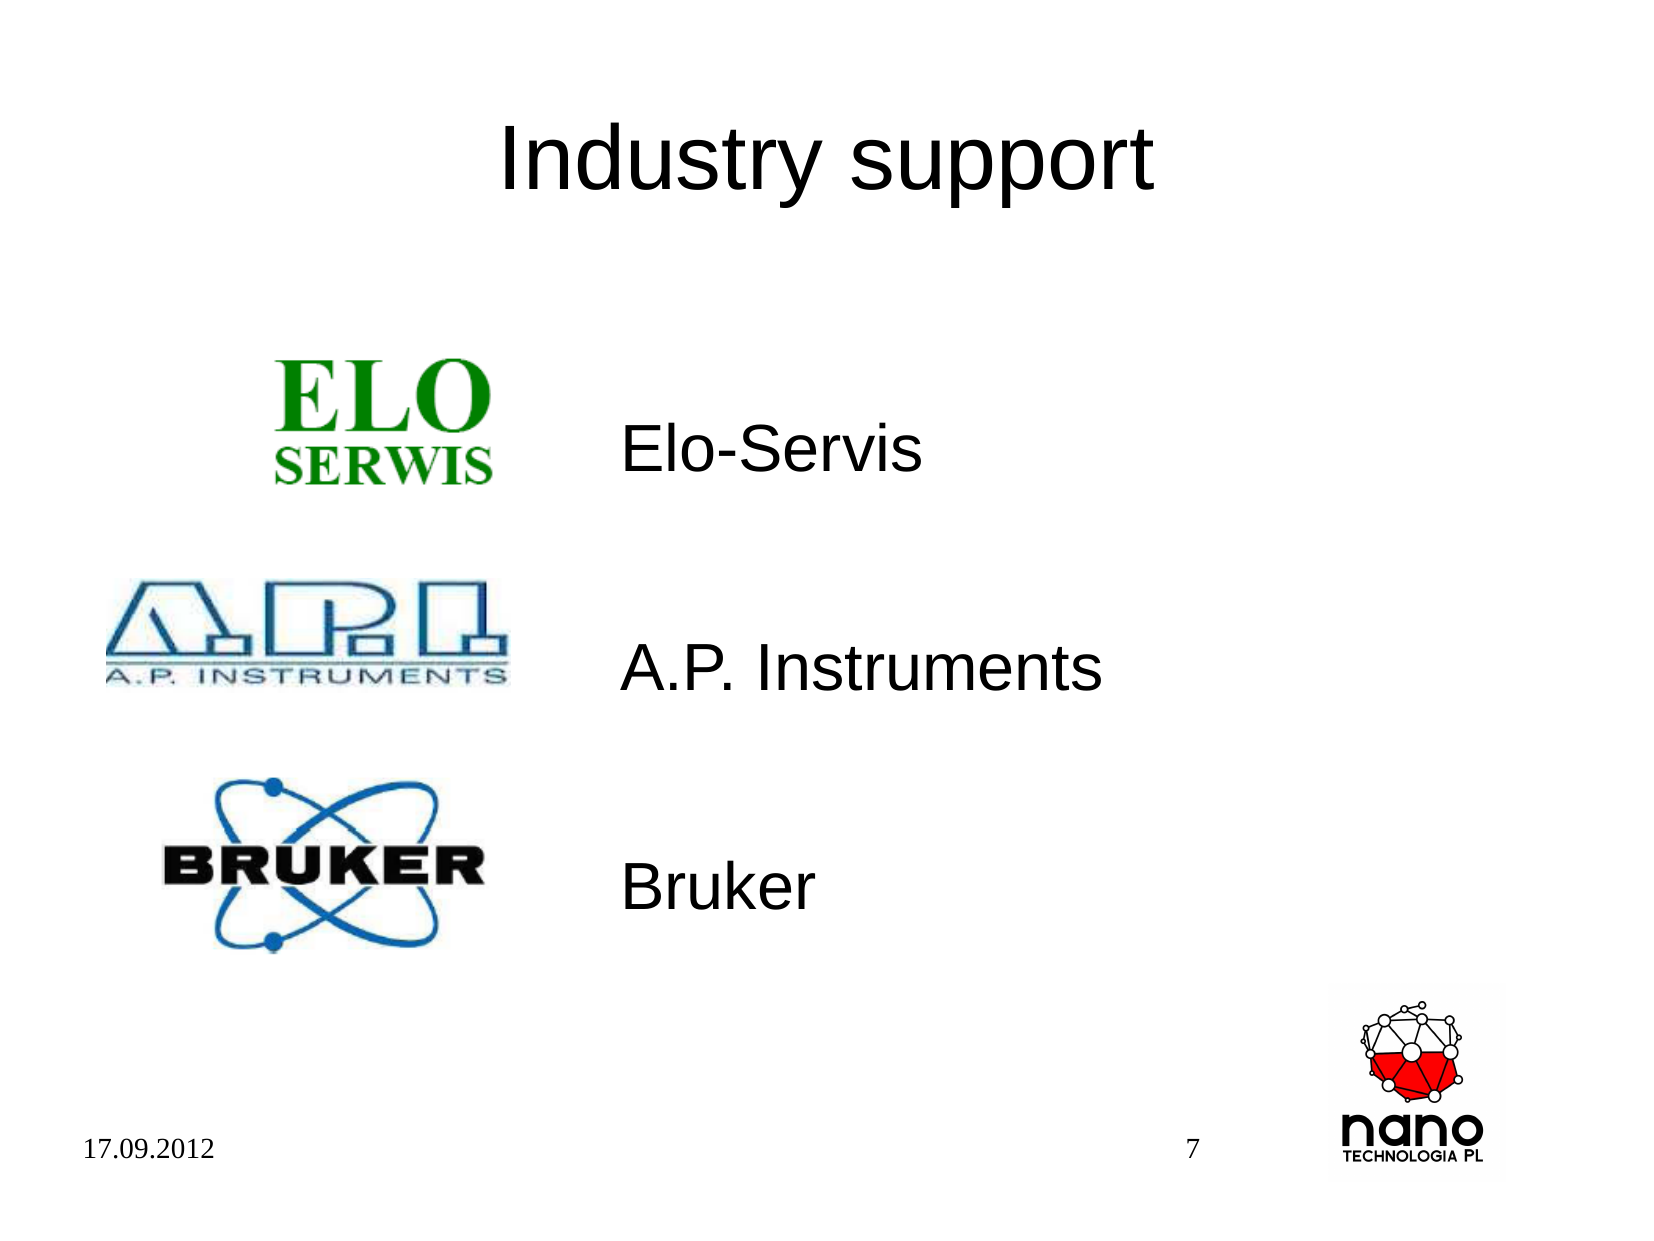

# Industry support
Elo-Servis
A.P. Instruments
Bruker
17.09.2012